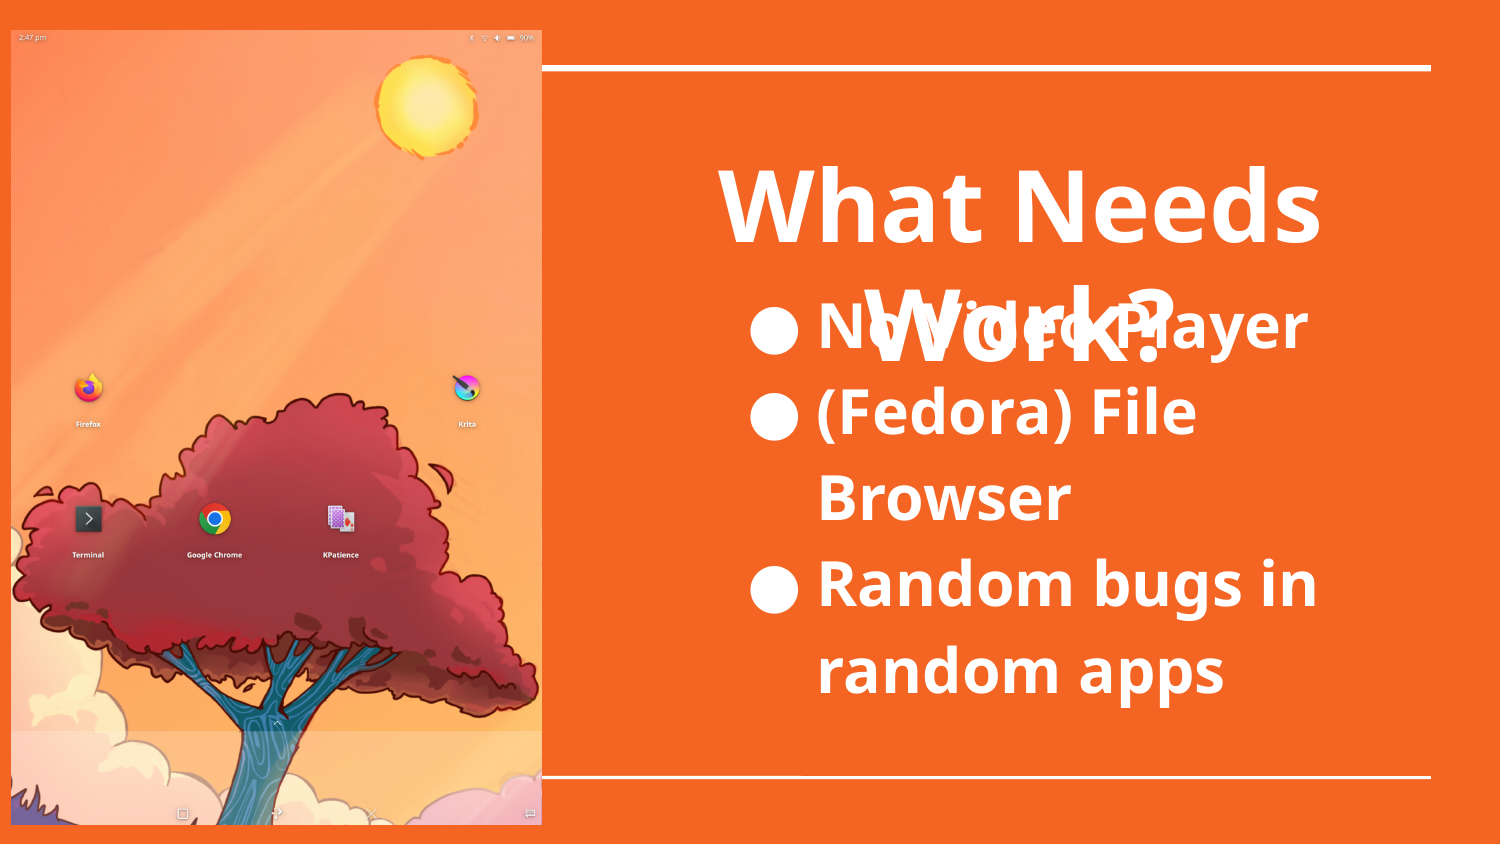

# What Needs Work?
No Video Player
(Fedora) File Browser
Random bugs in random apps